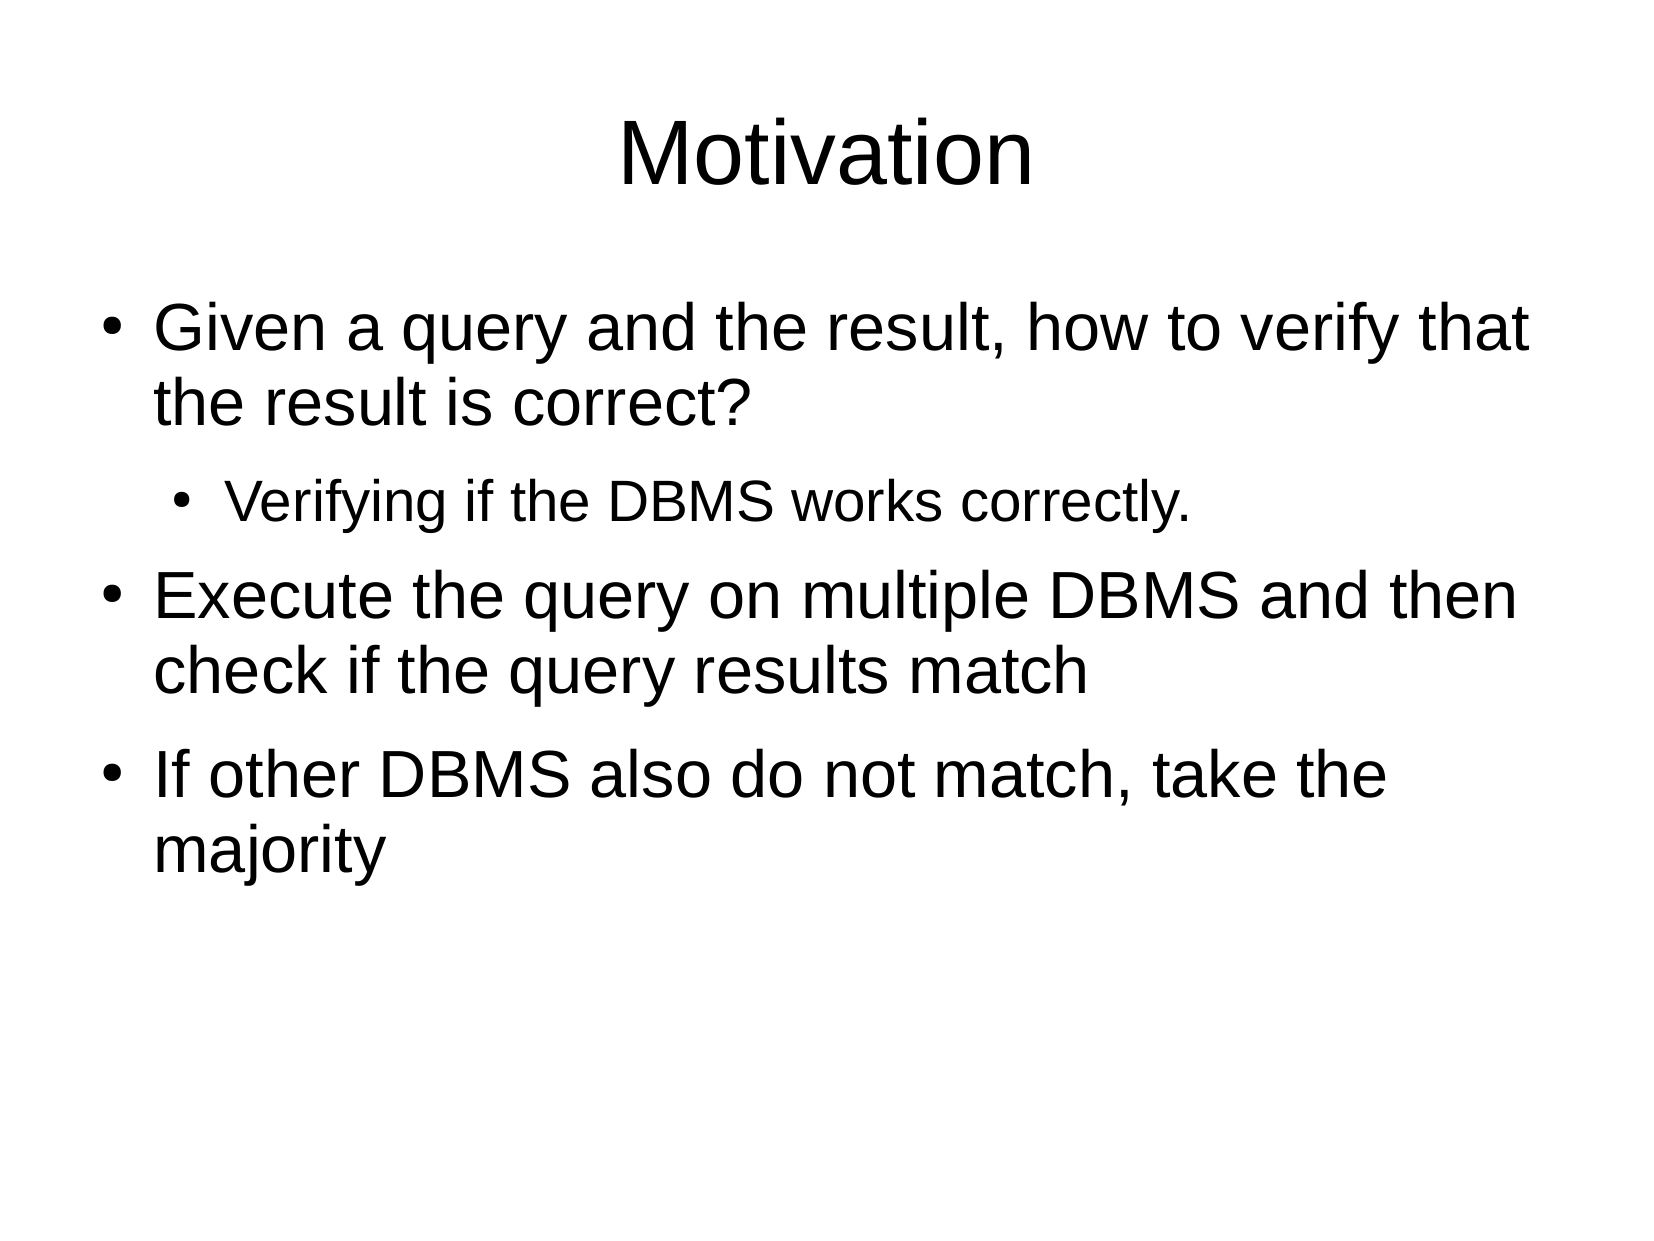

# Motivation
Given a query and the result, how to verify that the result is correct?
Verifying if the DBMS works correctly.
Execute the query on multiple DBMS and then check if the query results match
If other DBMS also do not match, take the majority